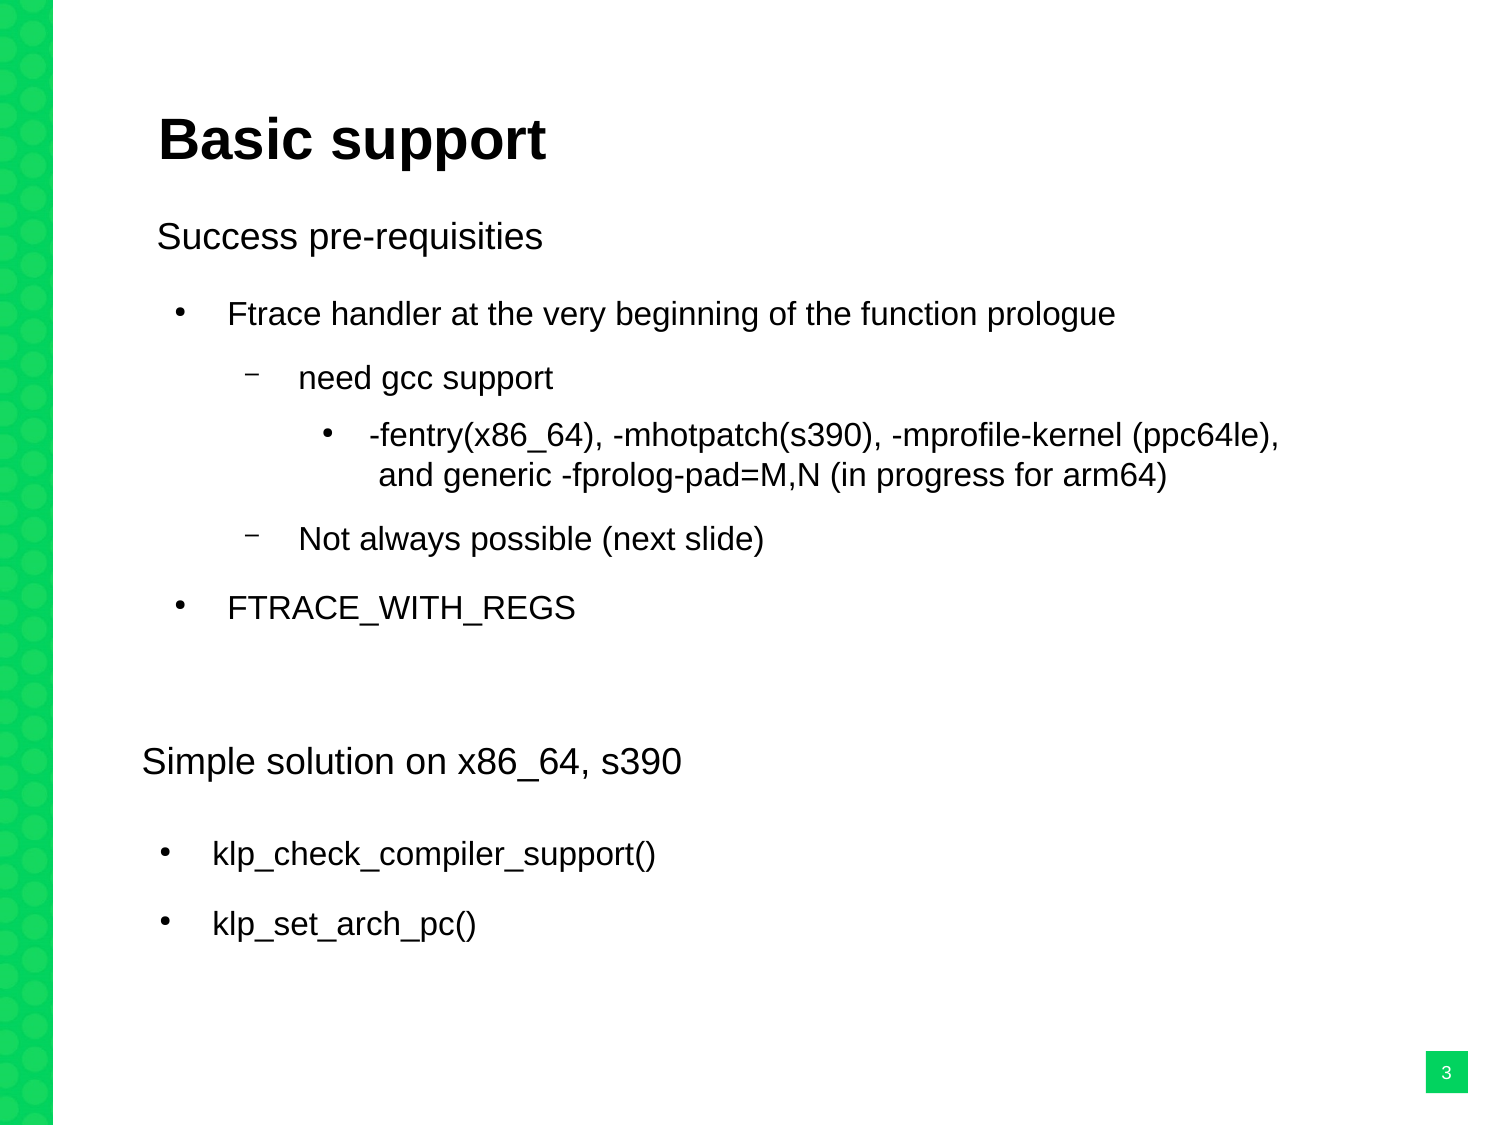

# Basic support
Success pre-requisities
Ftrace handler at the very beginning of the function prologue
need gcc support
-fentry(x86_64), -mhotpatch(s390), -mprofile-kernel (ppc64le),
 and generic -fprolog-pad=M,N (in progress for arm64)
Not always possible (next slide)
FTRACE_WITH_REGS
Simple solution on x86_64, s390
klp_check_compiler_support()
klp_set_arch_pc()